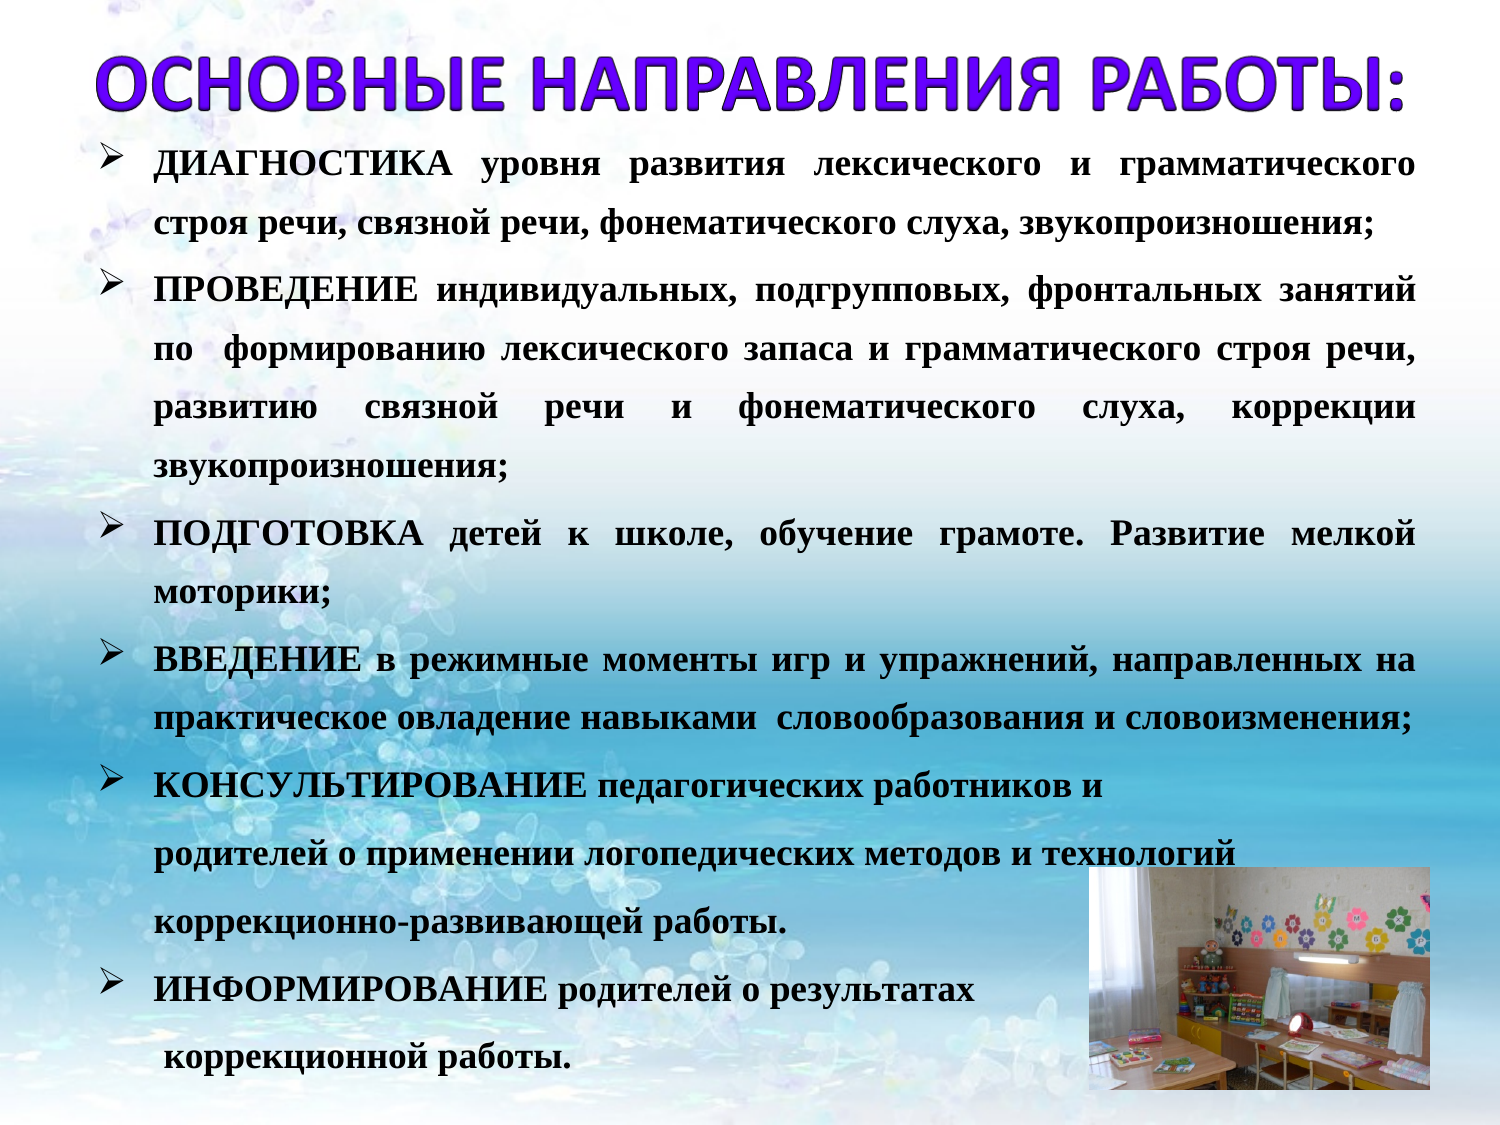

# ДИАГНОСТИКА уровня развития лексического и грамматического строя речи, связной речи, фонематического слуха, звукопроизношения;
ПРОВЕДЕНИЕ индивидуальных, подгрупповых, фронтальных занятий по формированию лексического запаса и грамматического строя речи, развитию связной речи и фонематического слуха, коррекции звукопроизношения;
ПОДГОТОВКА детей к школе, обучение грамоте. Развитие мелкой моторики;
ВВЕДЕНИЕ в режимные моменты игр и упражнений, направленных на практическое овладение навыками словообразования и словоизменения;
КОНСУЛЬТИРОВАНИЕ педагогических работников и
 родителей о применении логопедических методов и технологий
 коррекционно-развивающей работы.
ИНФОРМИРОВАНИЕ родителей о результатах
 коррекционной работы.